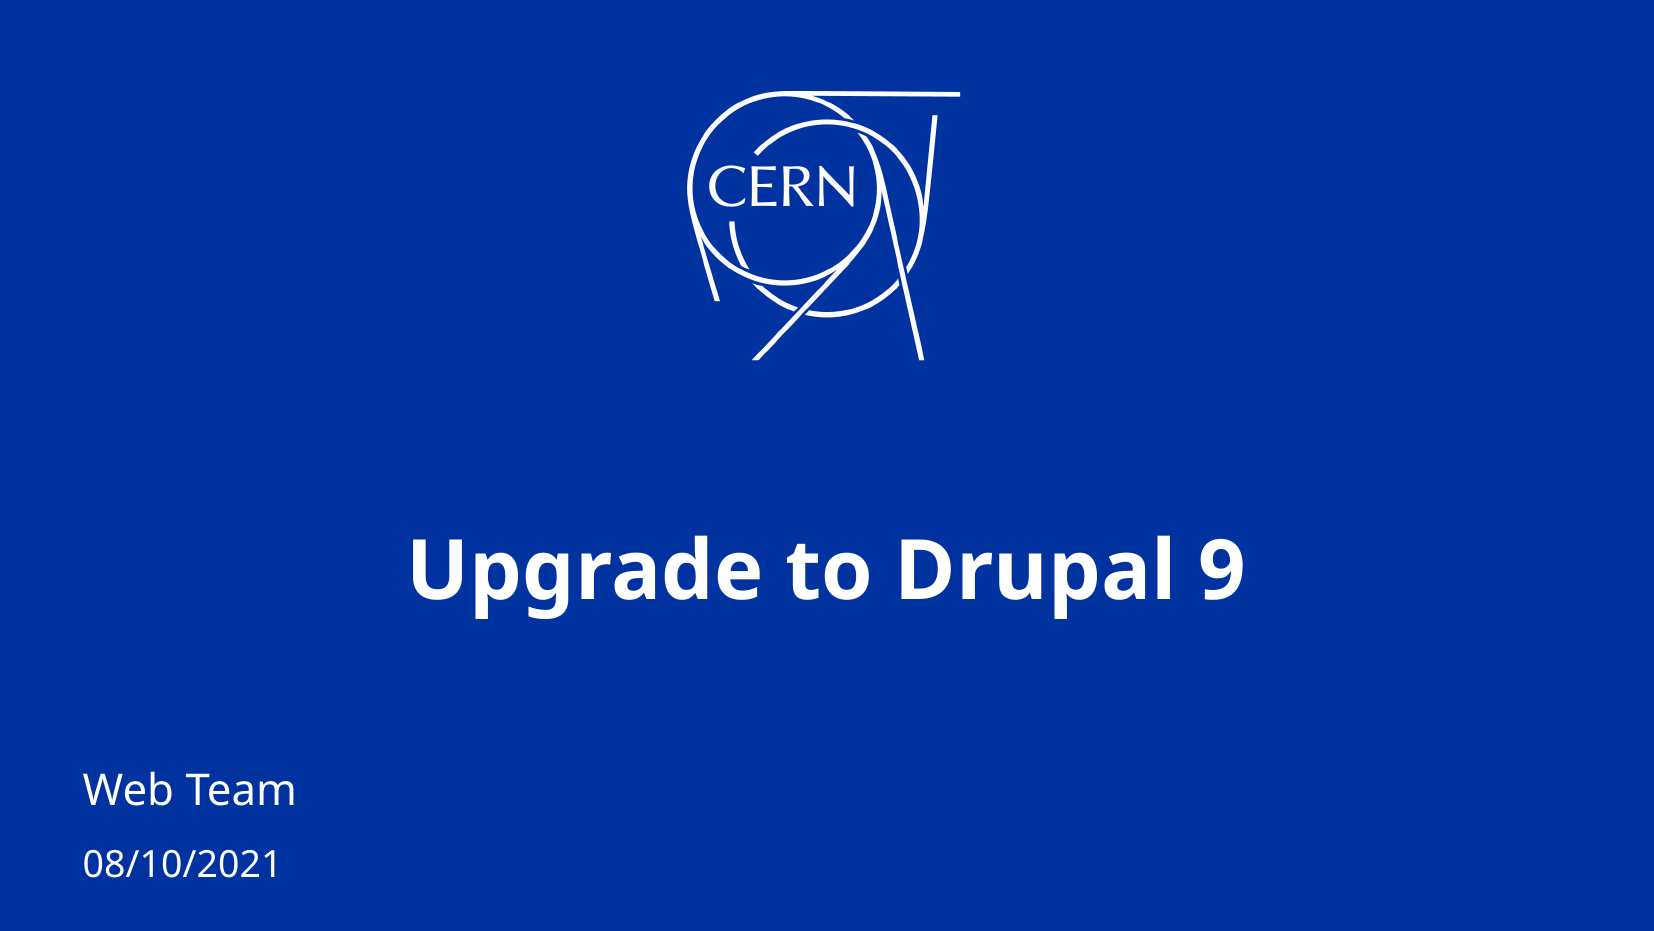

# Upgrade to Drupal 9
Web Team
08/10/2021